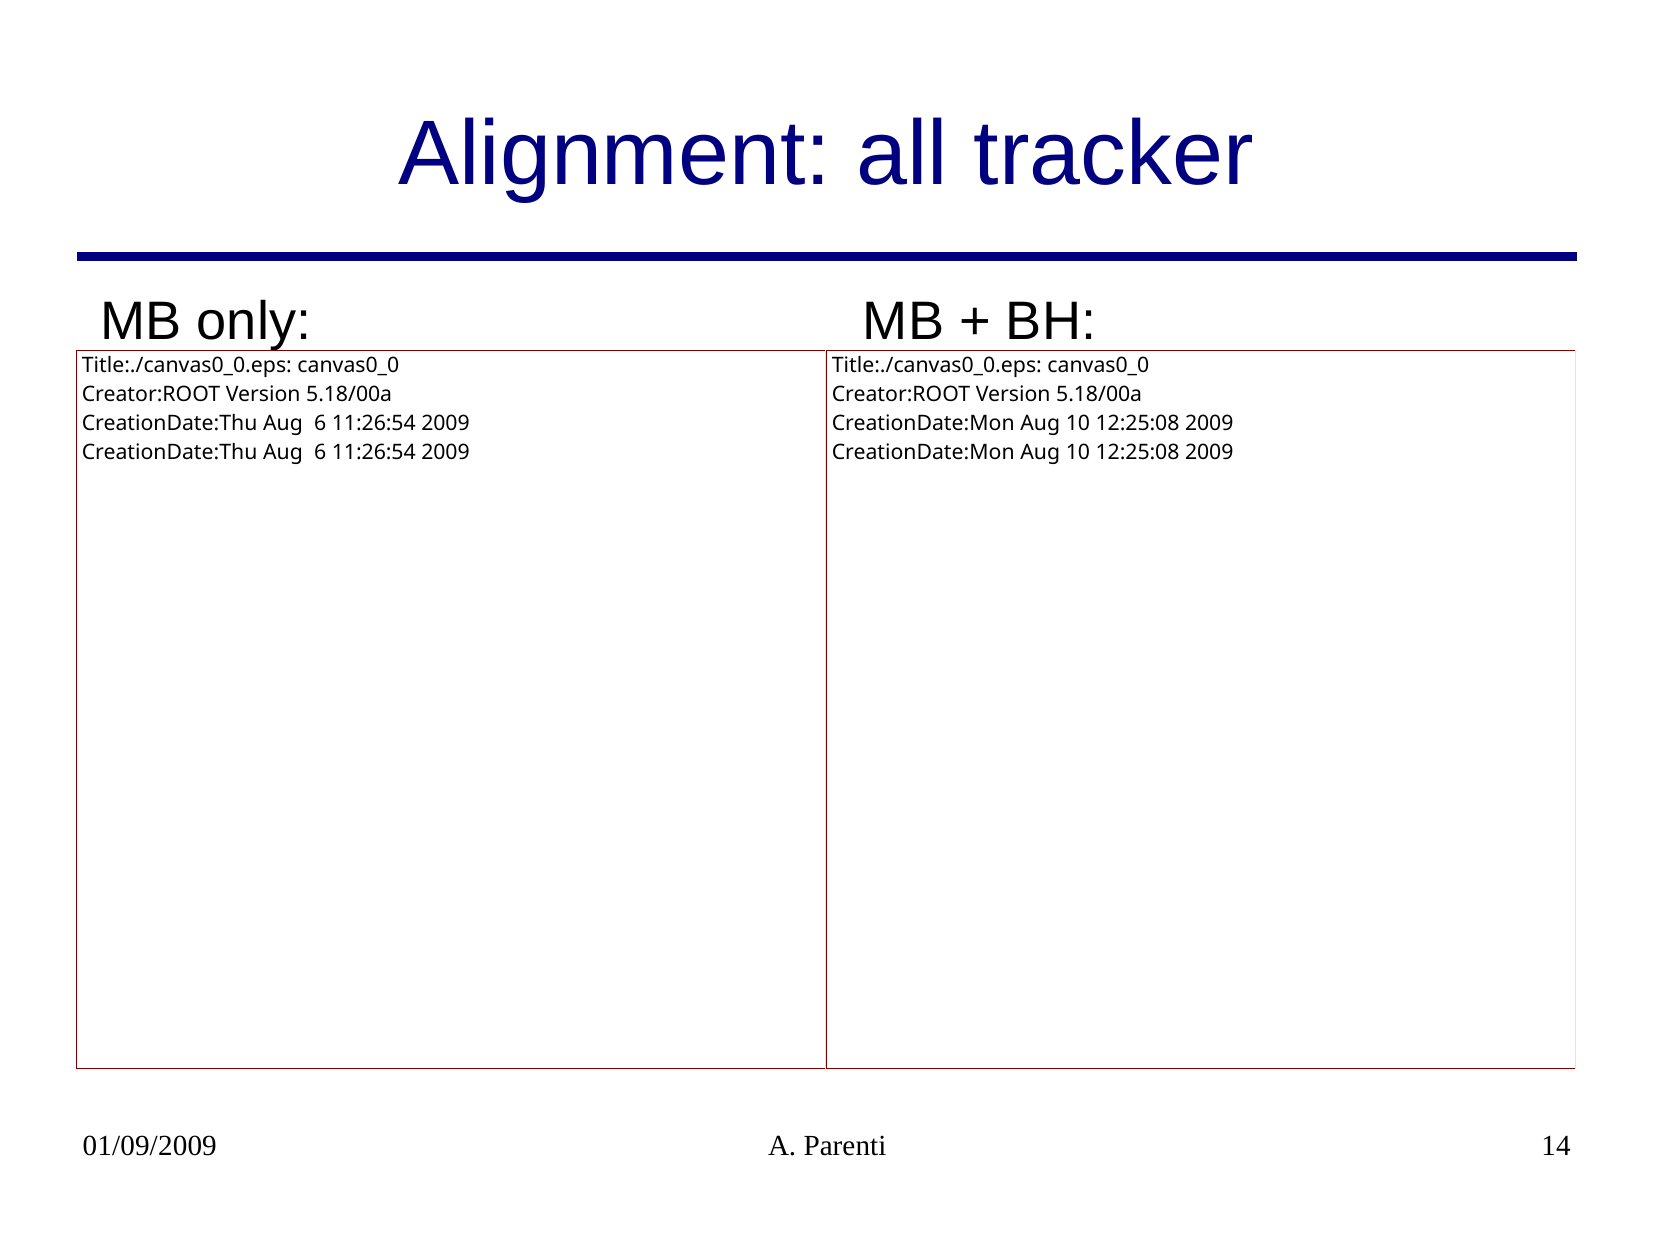

# Alignment: all tracker
MB only:
MB + BH:
14